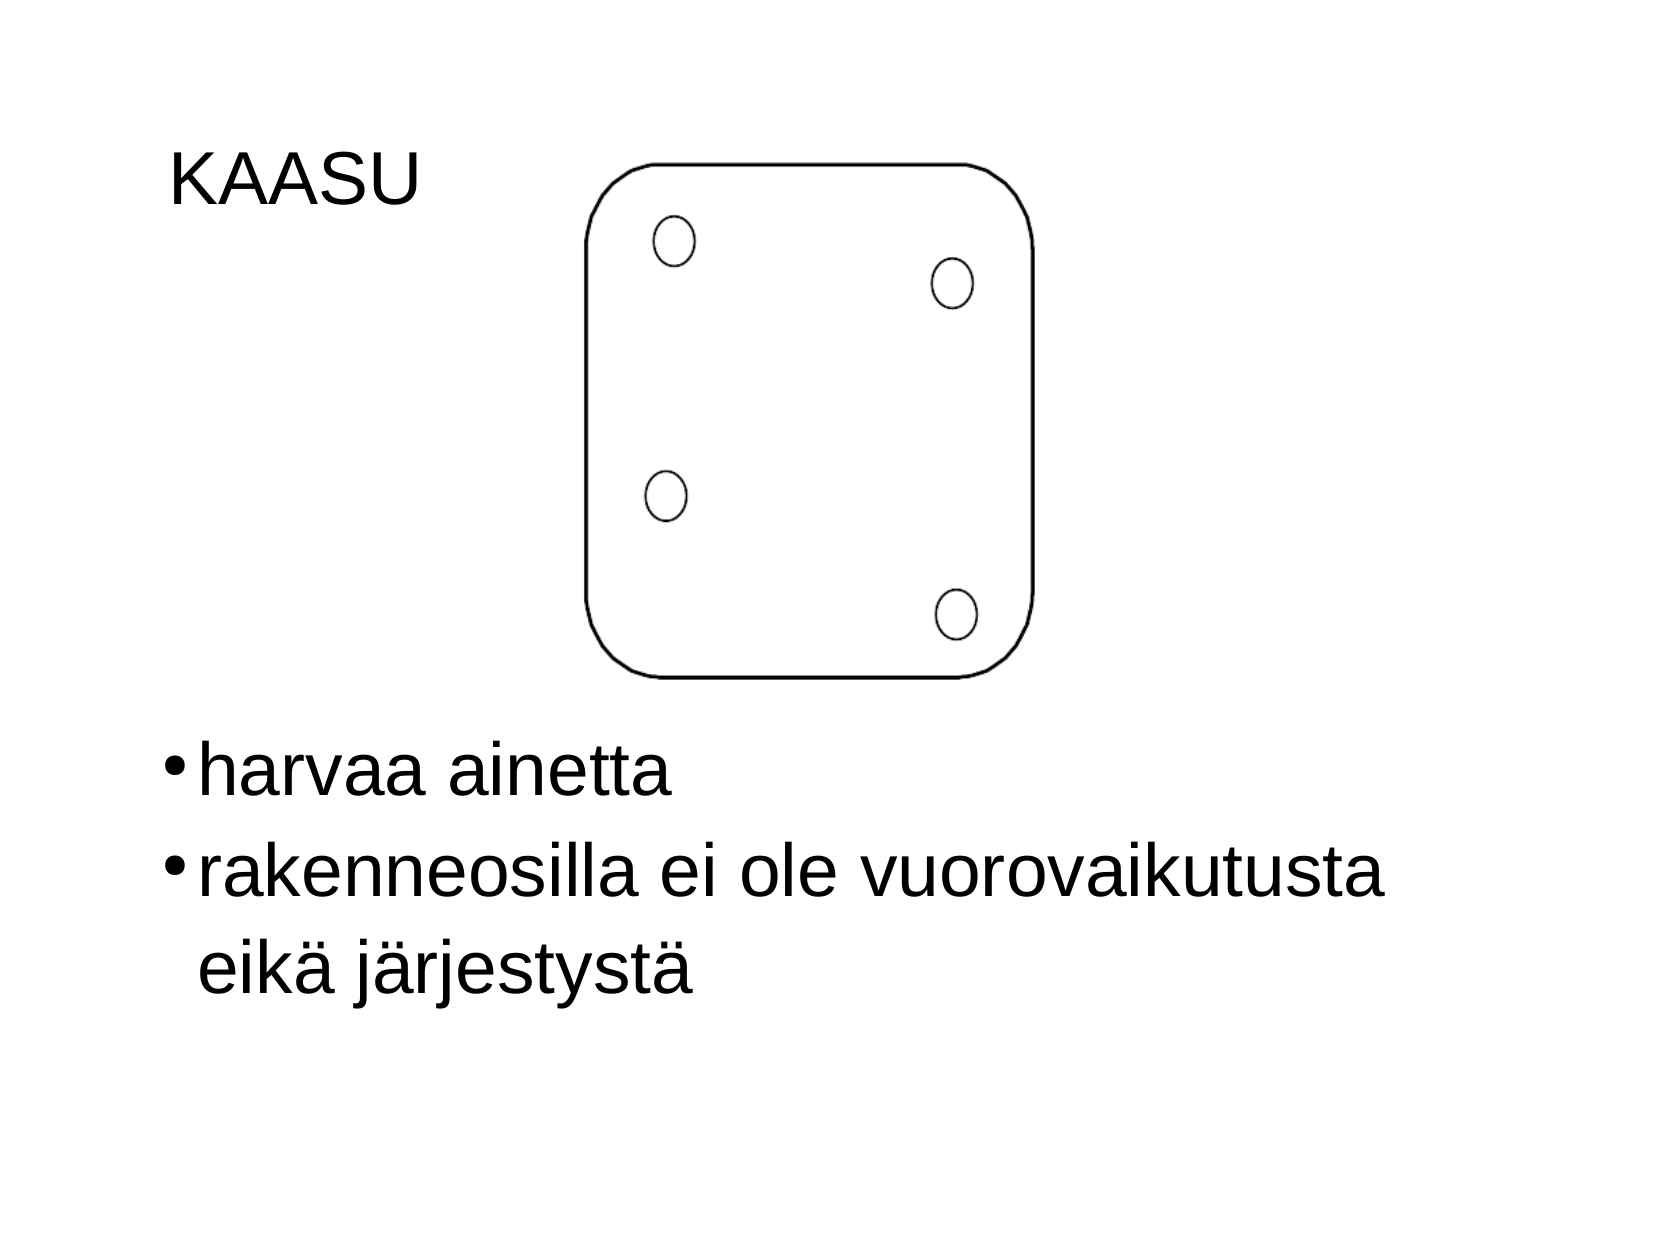

KAASU
harvaa ainetta
rakenneosilla ei ole vuorovaikutusta eikä järjestystä